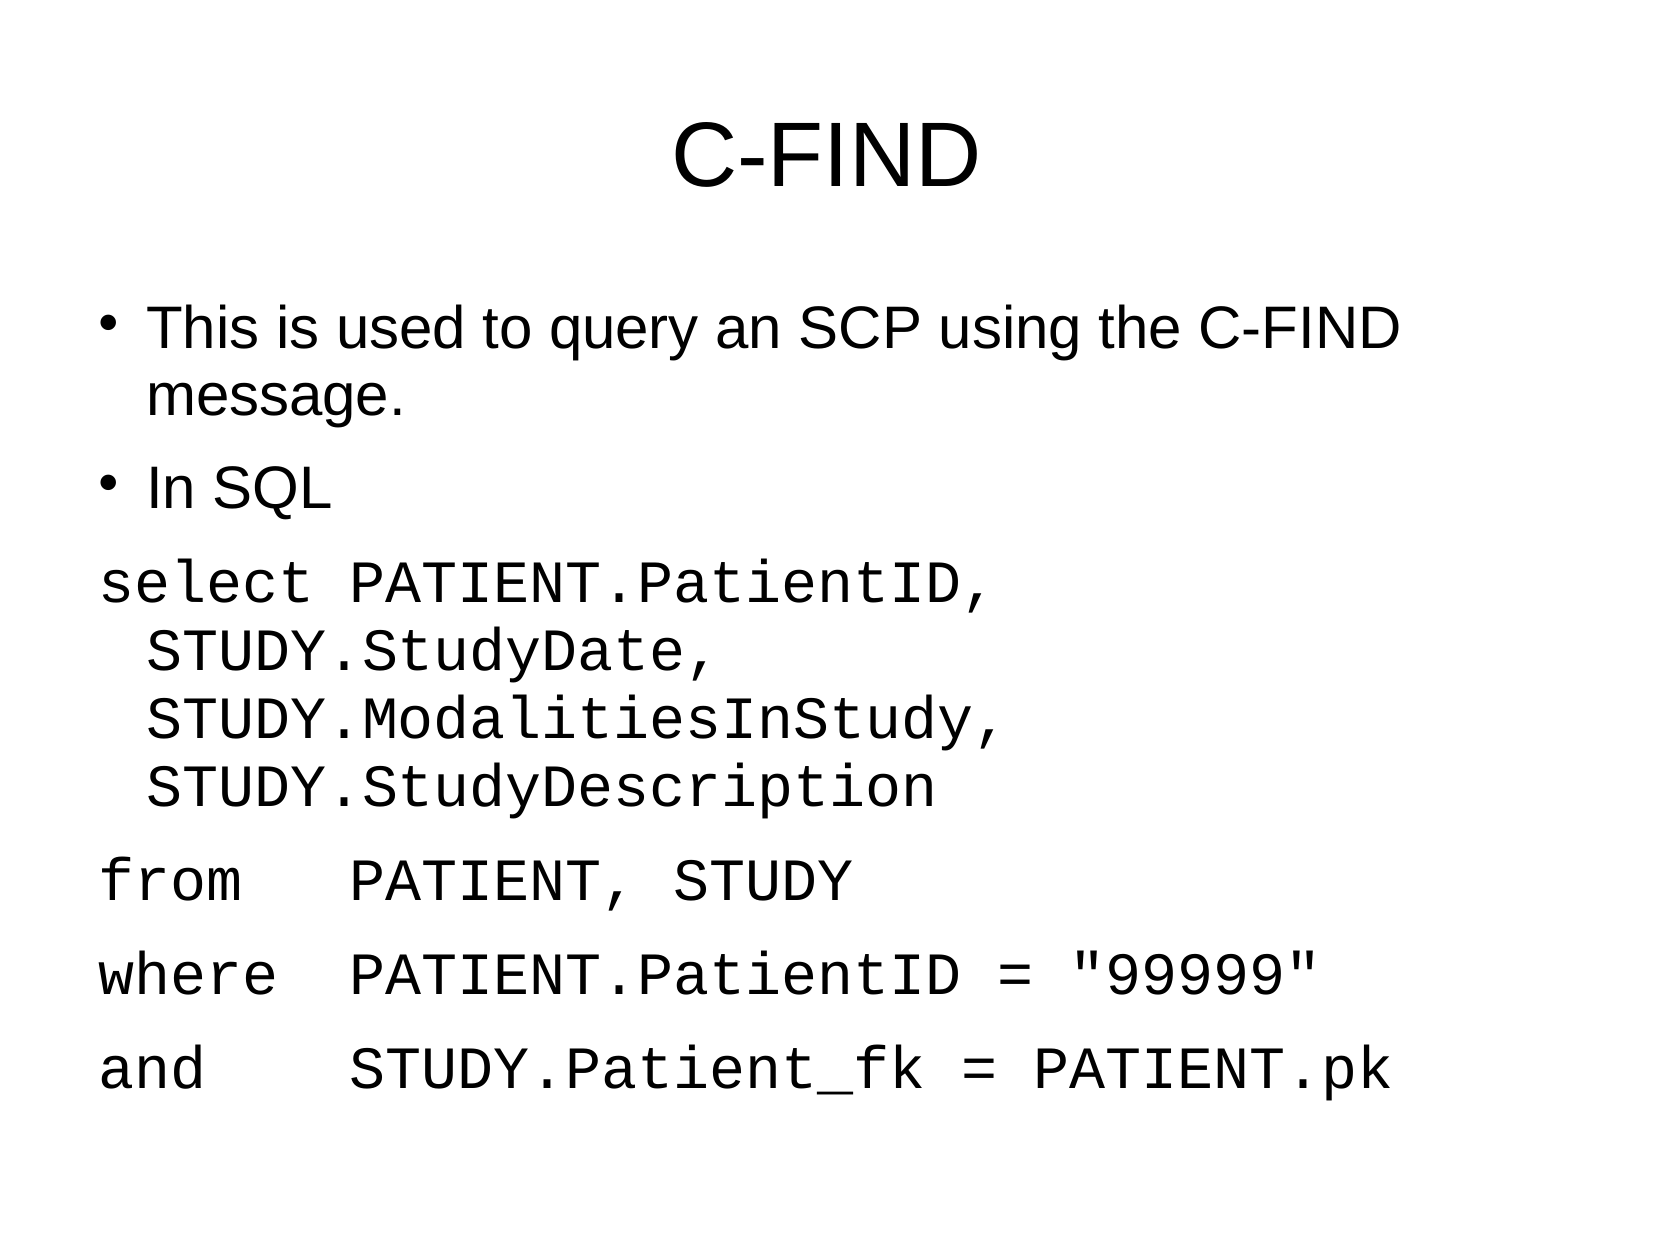

# C-FIND
This is used to query an SCP using the C-FIND message.
In SQL
select PATIENT.PatientID, STUDY.StudyDate, STUDY.ModalitiesInStudy, STUDY.StudyDescription
from PATIENT, STUDY
where PATIENT.PatientID = "99999"
and STUDY.Patient_fk = PATIENT.pk